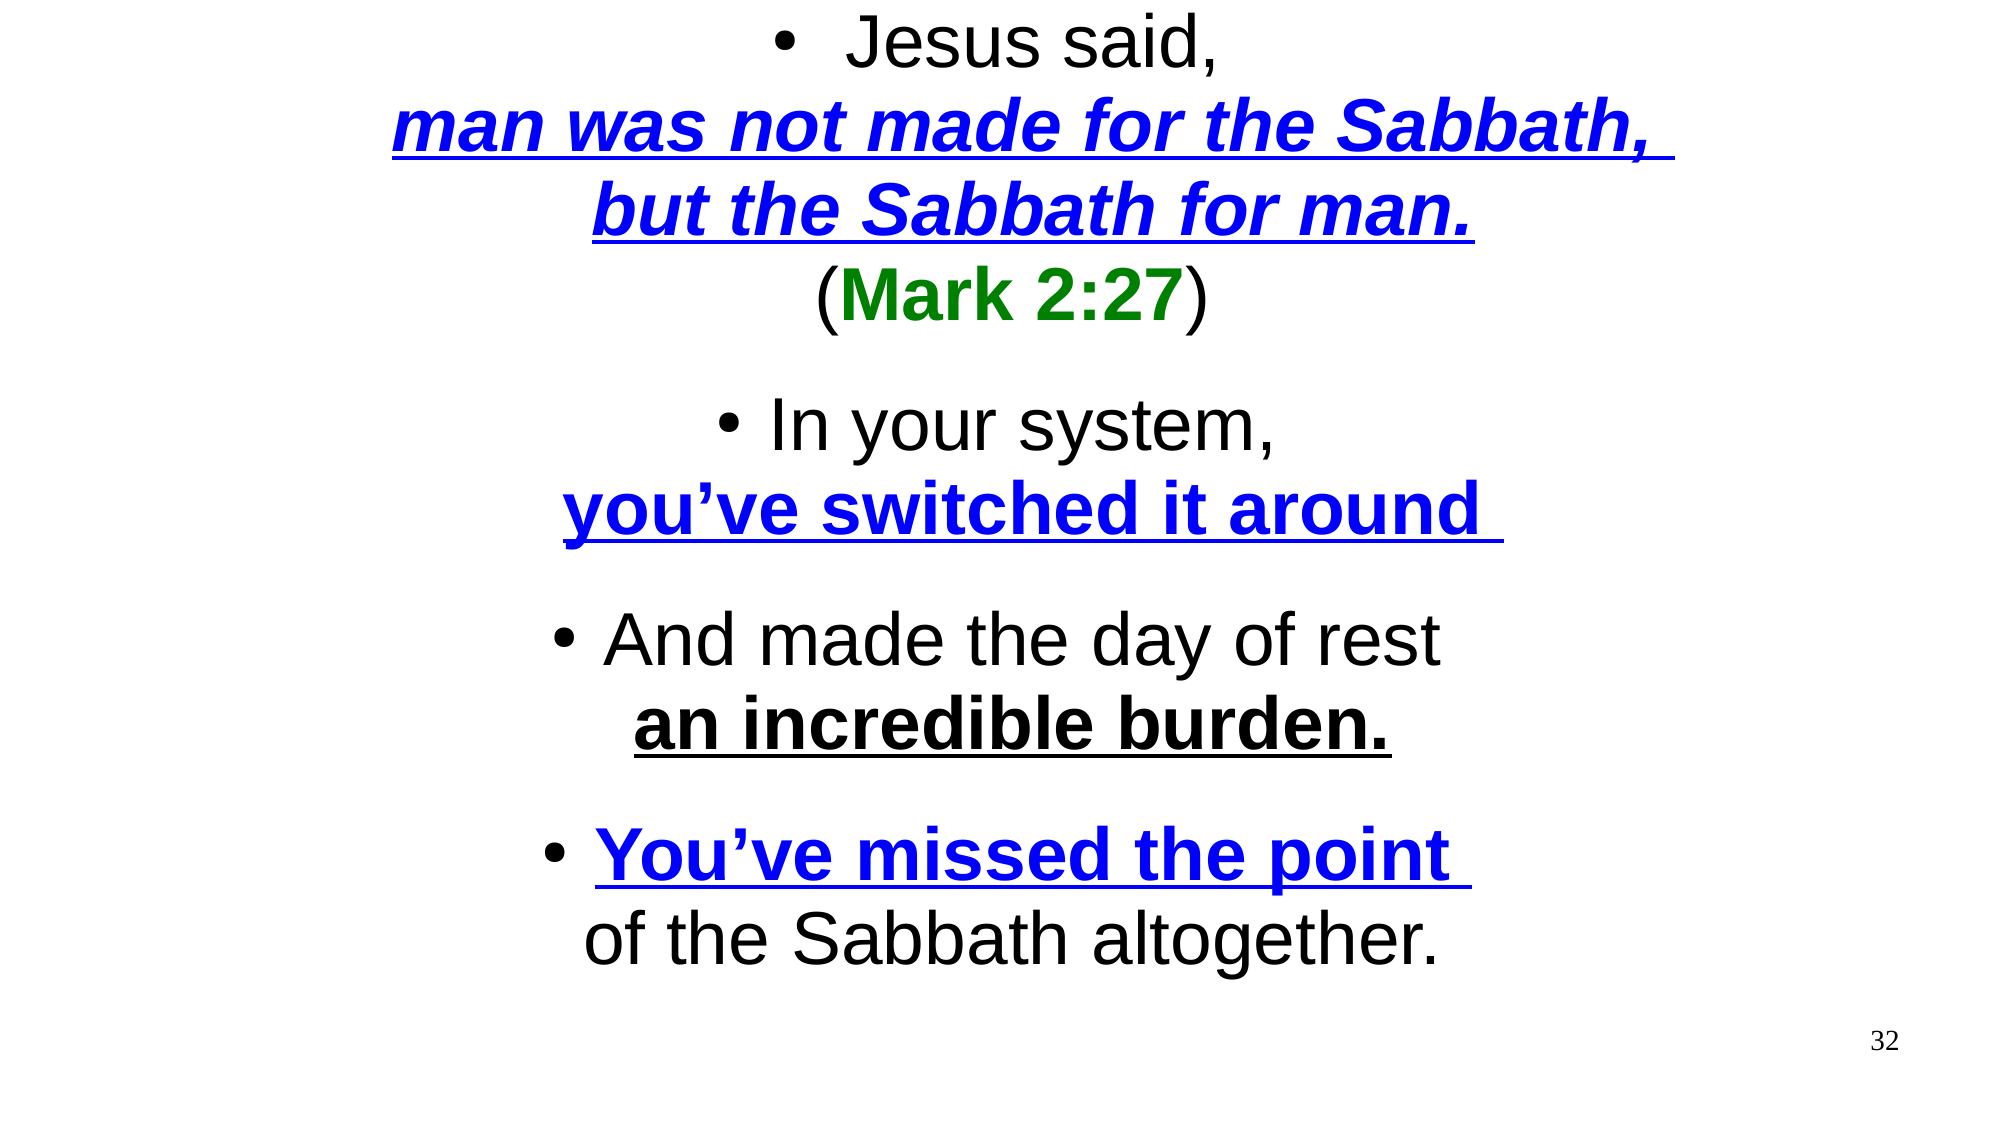

# Jesus said, man was not made for the Sabbath, but the Sabbath for man. (Mark 2:27)
In your system,
you’ve switched it around
And made the day of rest
an incredible burden.
You’ve missed the point
of the Sabbath altogether.
32